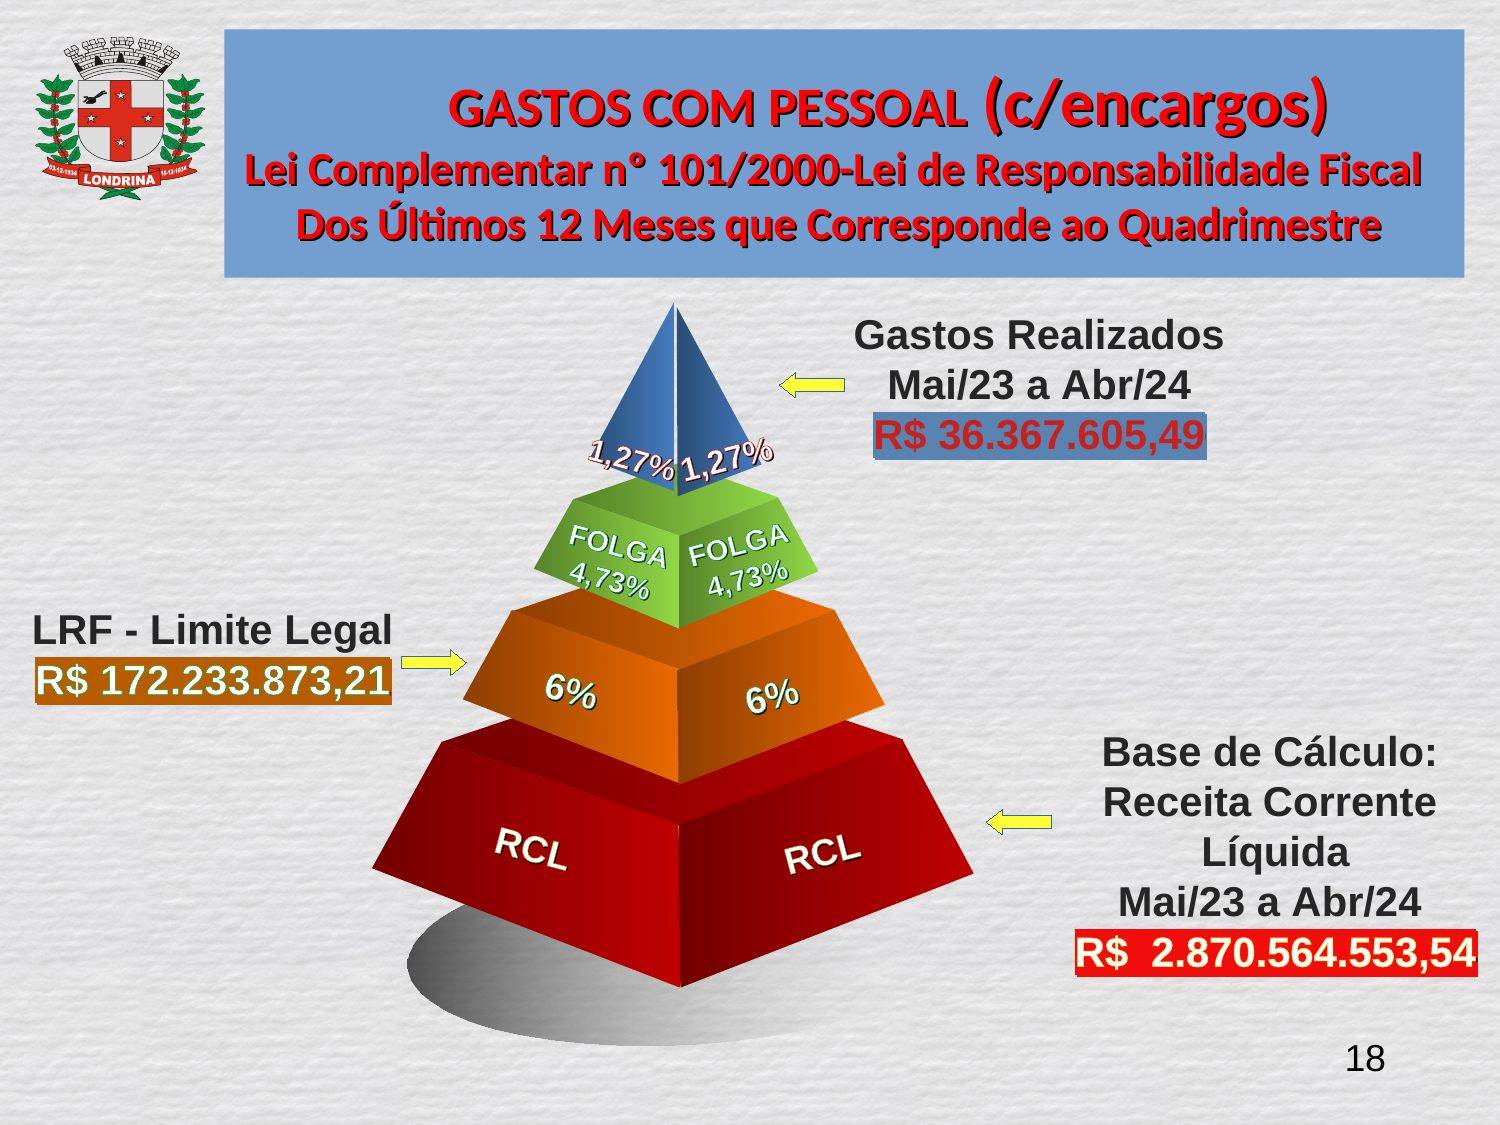

GASTOS COM PESSOAL (c/encargos)
Lei Complementar nº 101/2000-Lei de Responsabilidade Fiscal
 Dos Últimos 12 Meses que Corresponde ao Quadrimestre
Gastos Realizados
Mai/23 a Abr/24
R$ 36.367.605,49
1,27%
1,27%
FOLGA
4,73%
FOLGA
4,73%
LRF - Limite Legal
R$ 172.233.873,21
6%
6%
Base de Cálculo:
Receita Corrente
Líquida
Mai/23 a Abr/24
R$ 2.870.564.553,54
RCL
RCL